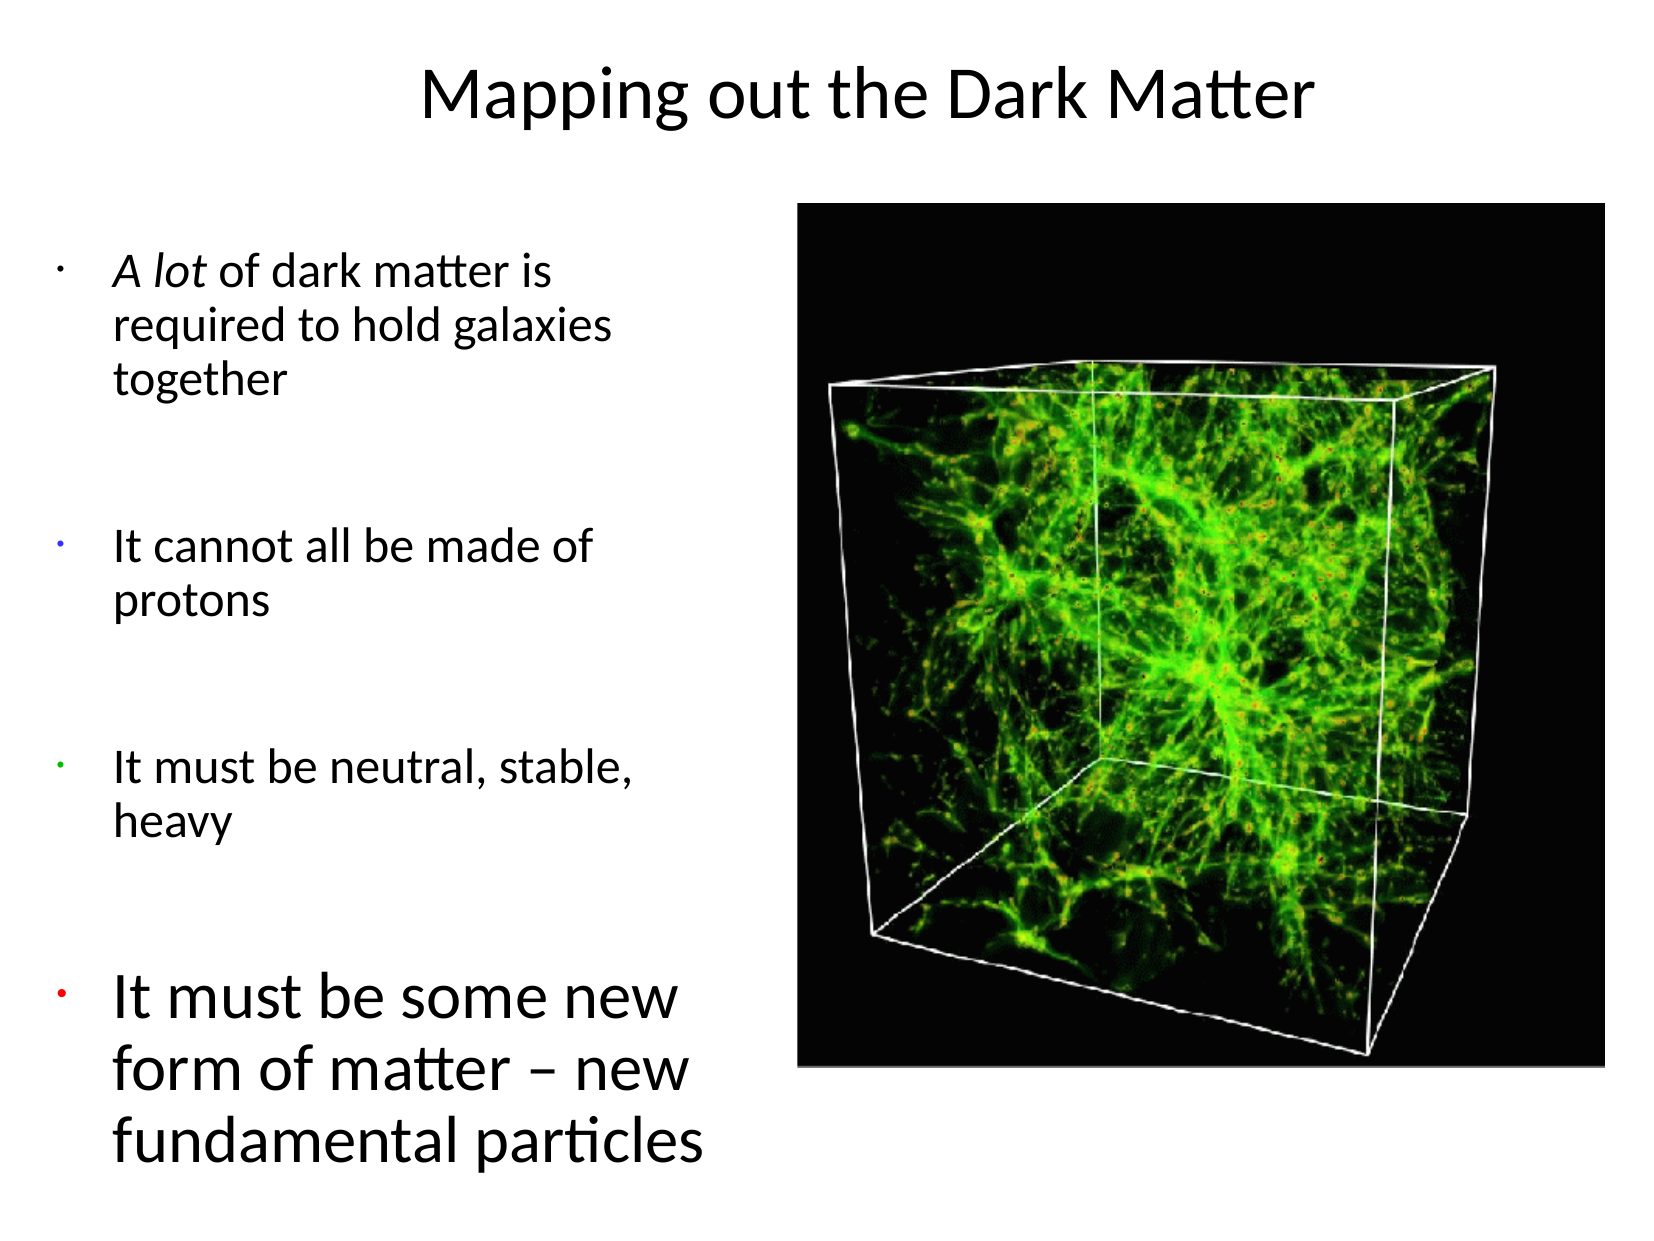

Mapping out the Dark Matter
# A lot of dark matter is required to hold galaxies together
It cannot all be made of protons
It must be neutral, stable, heavy
It must be some new form of matter – new fundamental particles